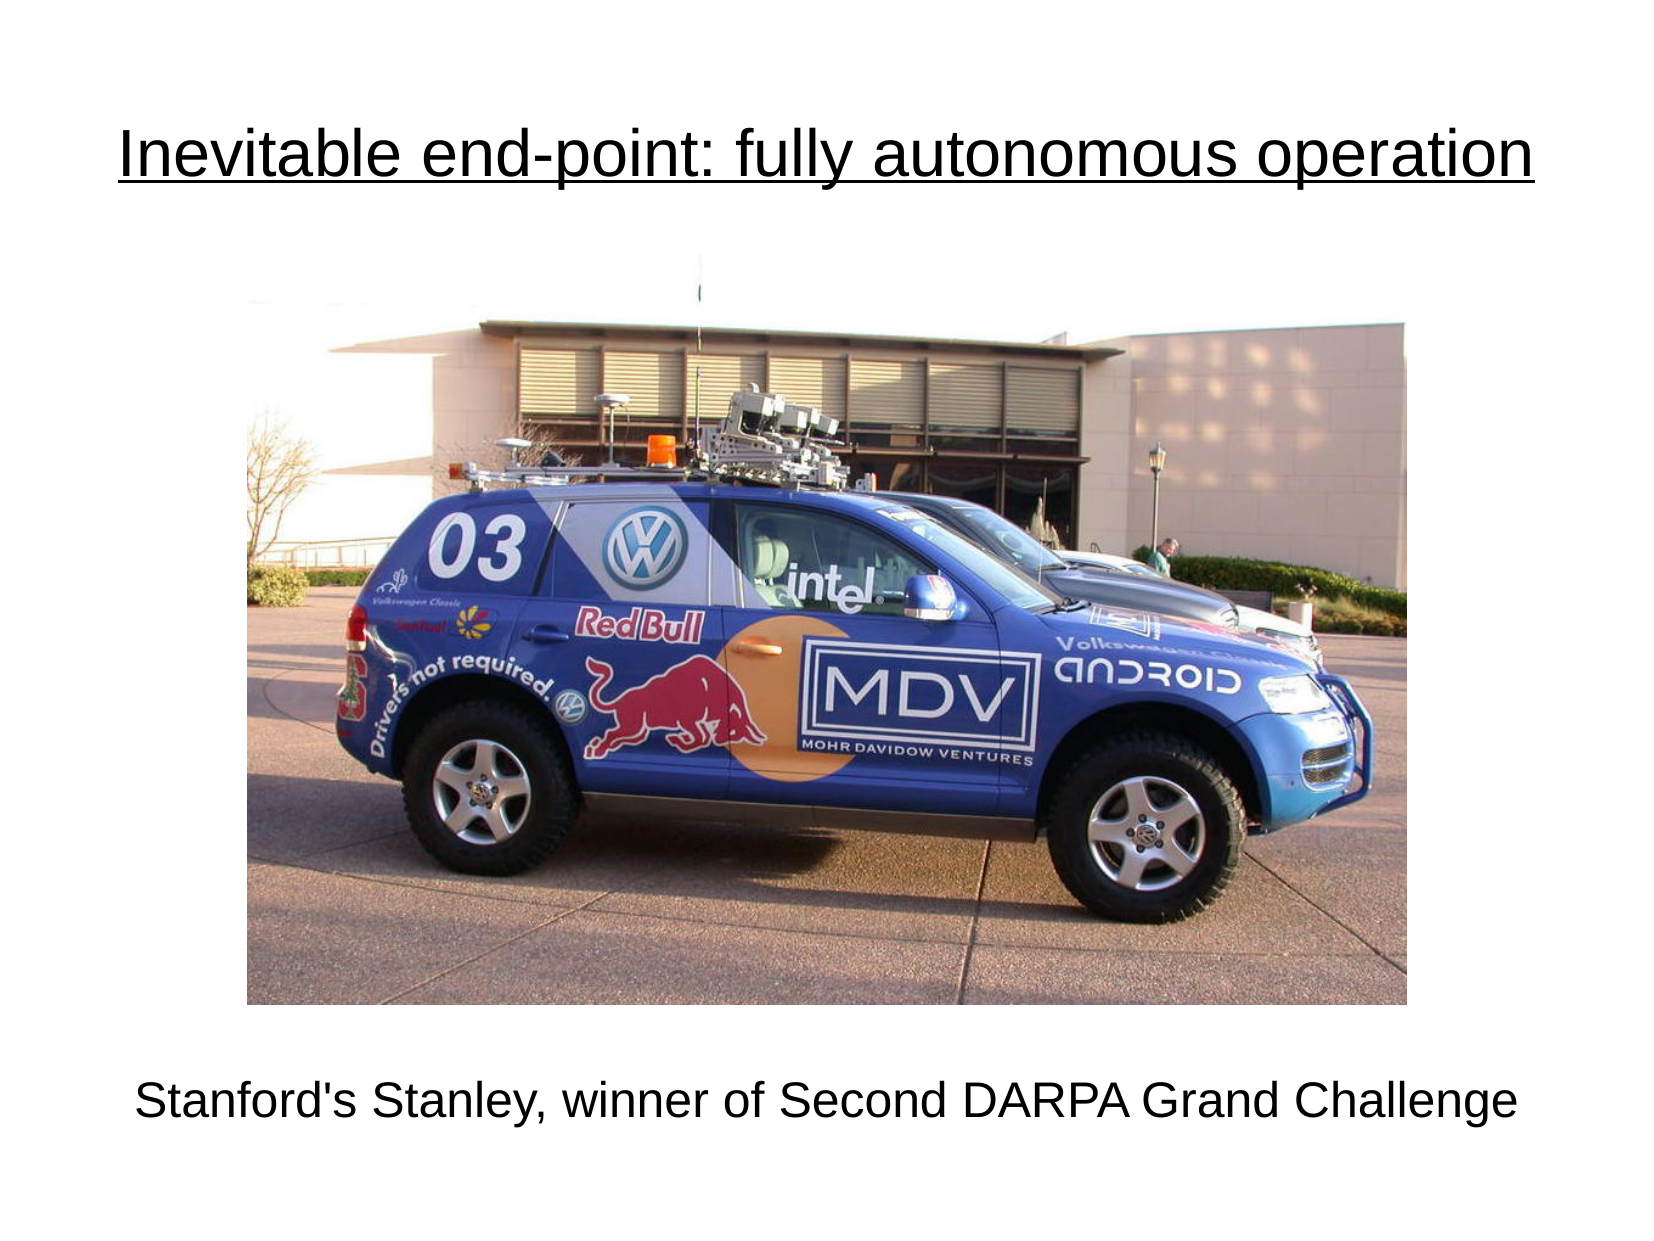

# Inevitable end-point: fully autonomous operation
Stanford's Stanley, winner of Second DARPA Grand Challenge